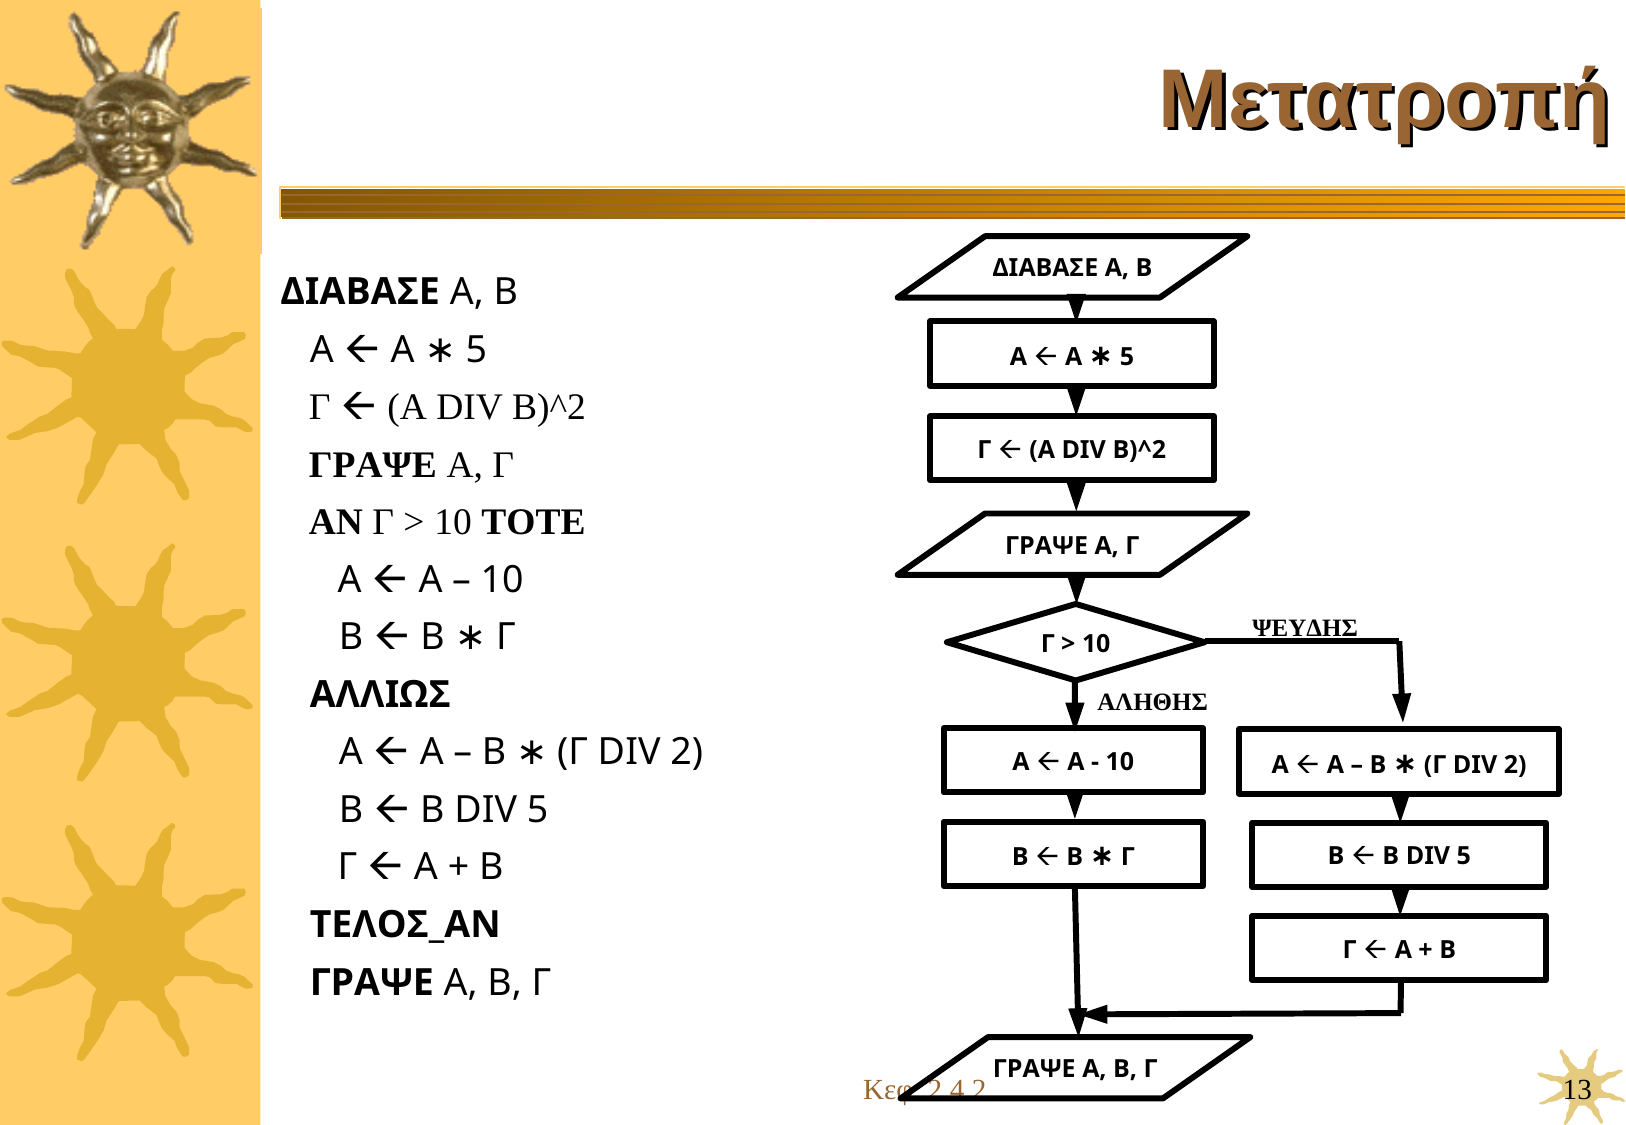

Μετατροπή
ΔΙΑΒΑΣΕ Α, Β
Α  Α ∗ 5
Γ  (Α DIV B)^2
ΓΡΑΨΕ Α, Γ
Γ > 10
ΨΕΥΔΗΣ
ΑΛΗΘΗΣ
Α  Α - 10
Α  Α – Β ∗ (Γ DIV 2)
Β  Β ∗ Γ
B  B DIV 5
Γ  Α + Β
ΓΡΑΨΕ Α, Β, Γ
ΔΙΑΒΑΣΕ Α, Β
 Α  Α ∗ 5
 Γ  (Α DIV Β)^2
 ΓΡΑΨΕ Α, Γ
 ΑΝ Γ > 10 ΤΟΤΕ
 Α  Α – 10
 Β  Β ∗ Γ
 ΑΛΛΙΩΣ
 Α  Α – Β ∗ (Γ DIV 2)
 Β  Β DIV 5
 Γ  Α + Β
 ΤΕΛΟΣ_ΑΝ
 ΓΡΑΨΕ Α, Β, Γ
Κεφ. 2.4.2
13